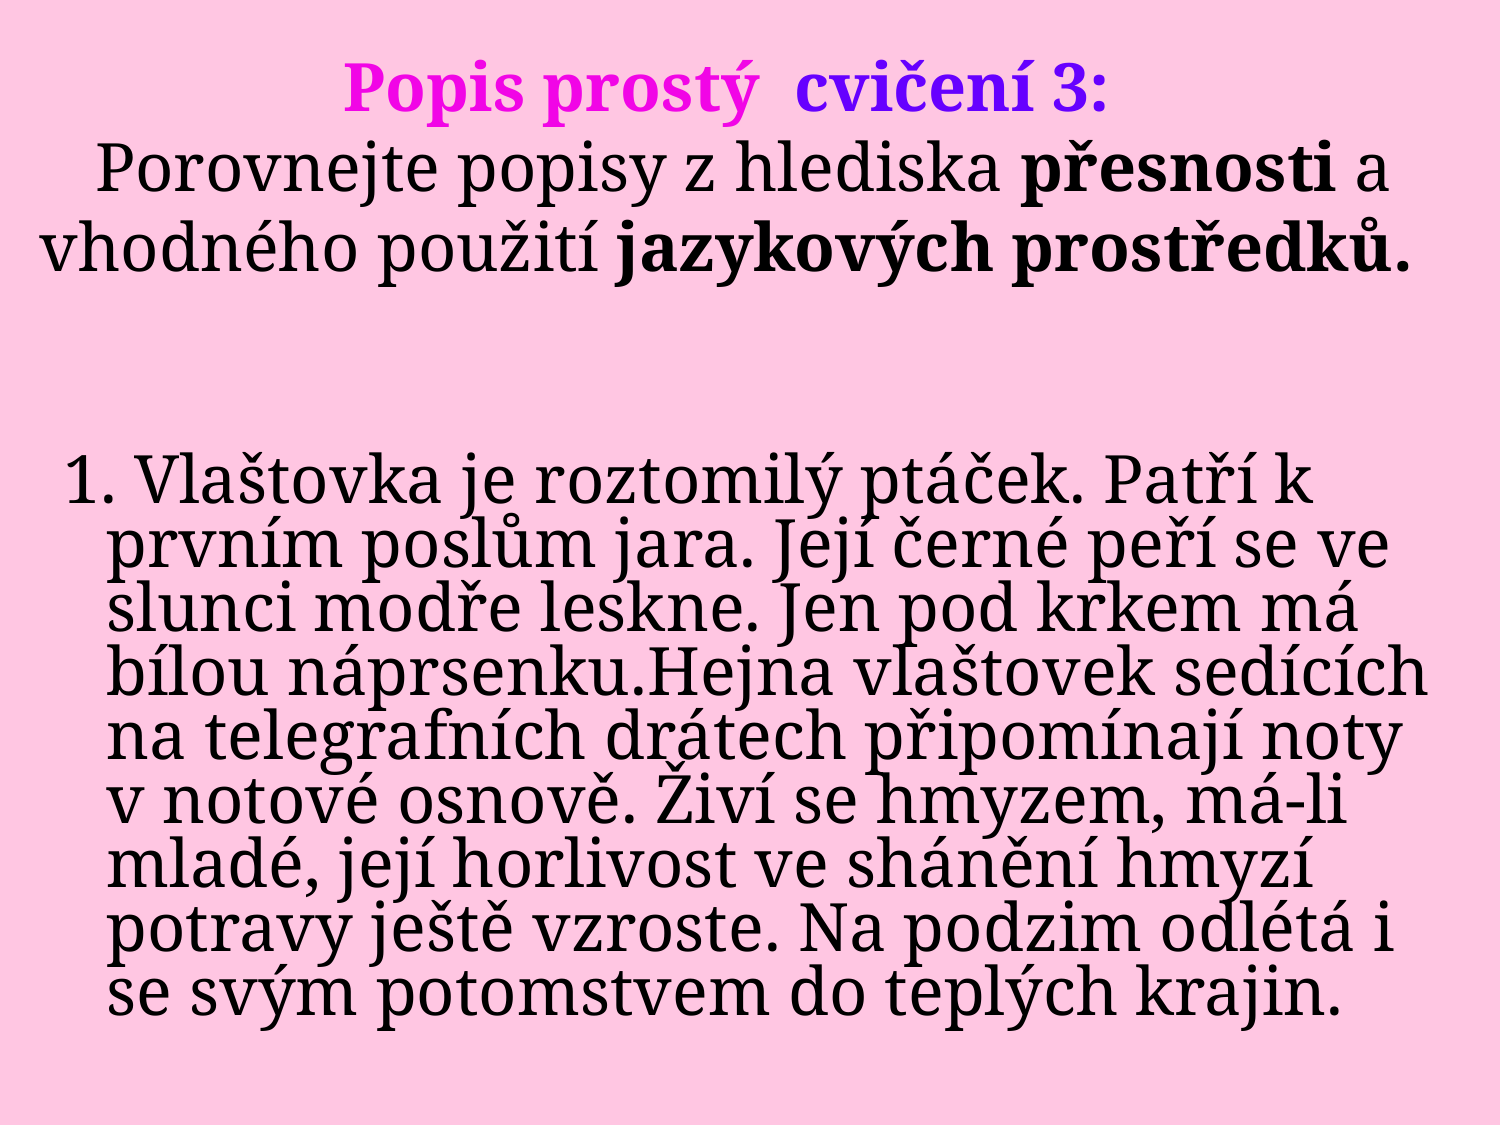

# Popis prostý cvičení 3: Porovnejte popisy z hlediska přesnosti a vhodného použití jazykových prostředků.
 1. Vlaštovka je roztomilý ptáček. Patří k prvním poslům jara. Její černé peří se ve slunci modře leskne. Jen pod krkem má bílou náprsenku.Hejna vlaštovek sedících na telegrafních drátech připomínají noty v notové osnově. Živí se hmyzem, má-li mladé, její horlivost ve shánění hmyzí potravy ještě vzroste. Na podzim odlétá i se svým potomstvem do teplých krajin.